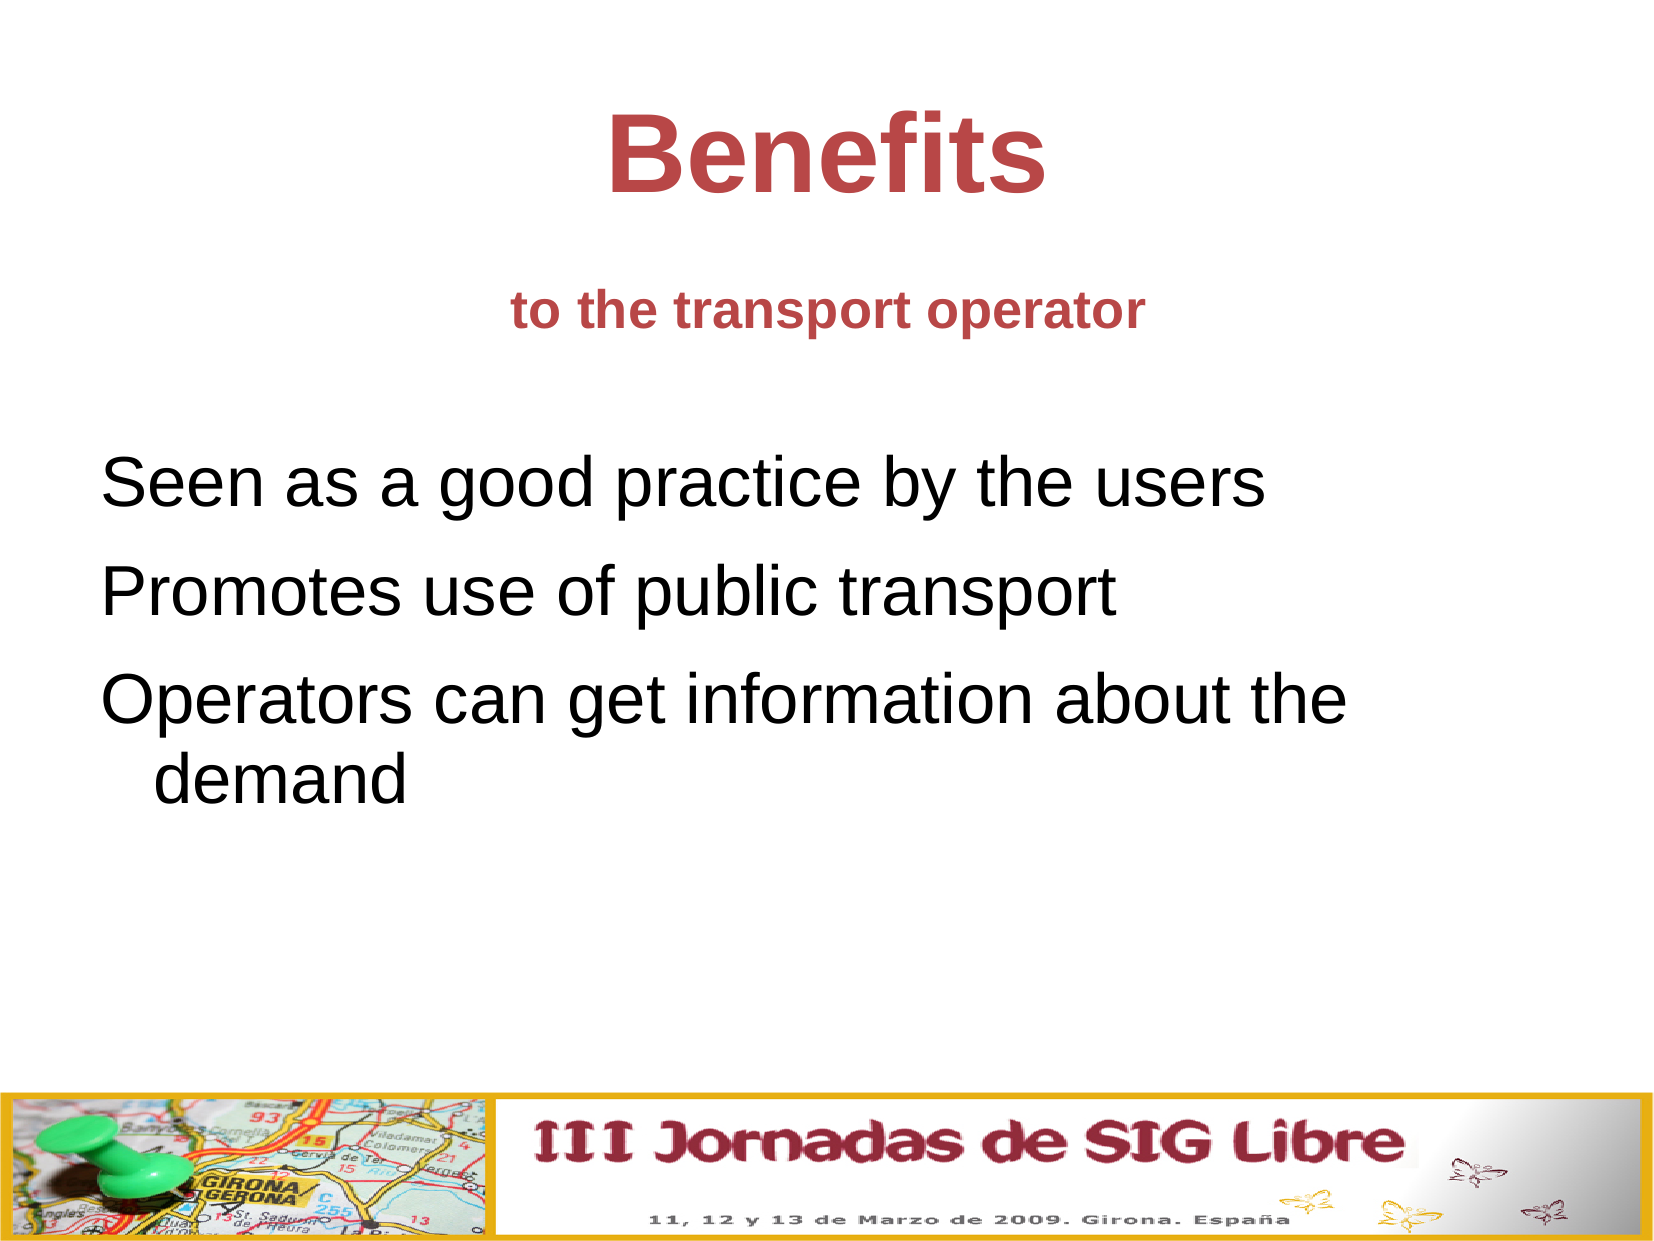

# Benefits
to the transport operator
Seen as a good practice by the users
Promotes use of public transport
Operators can get information about the demand